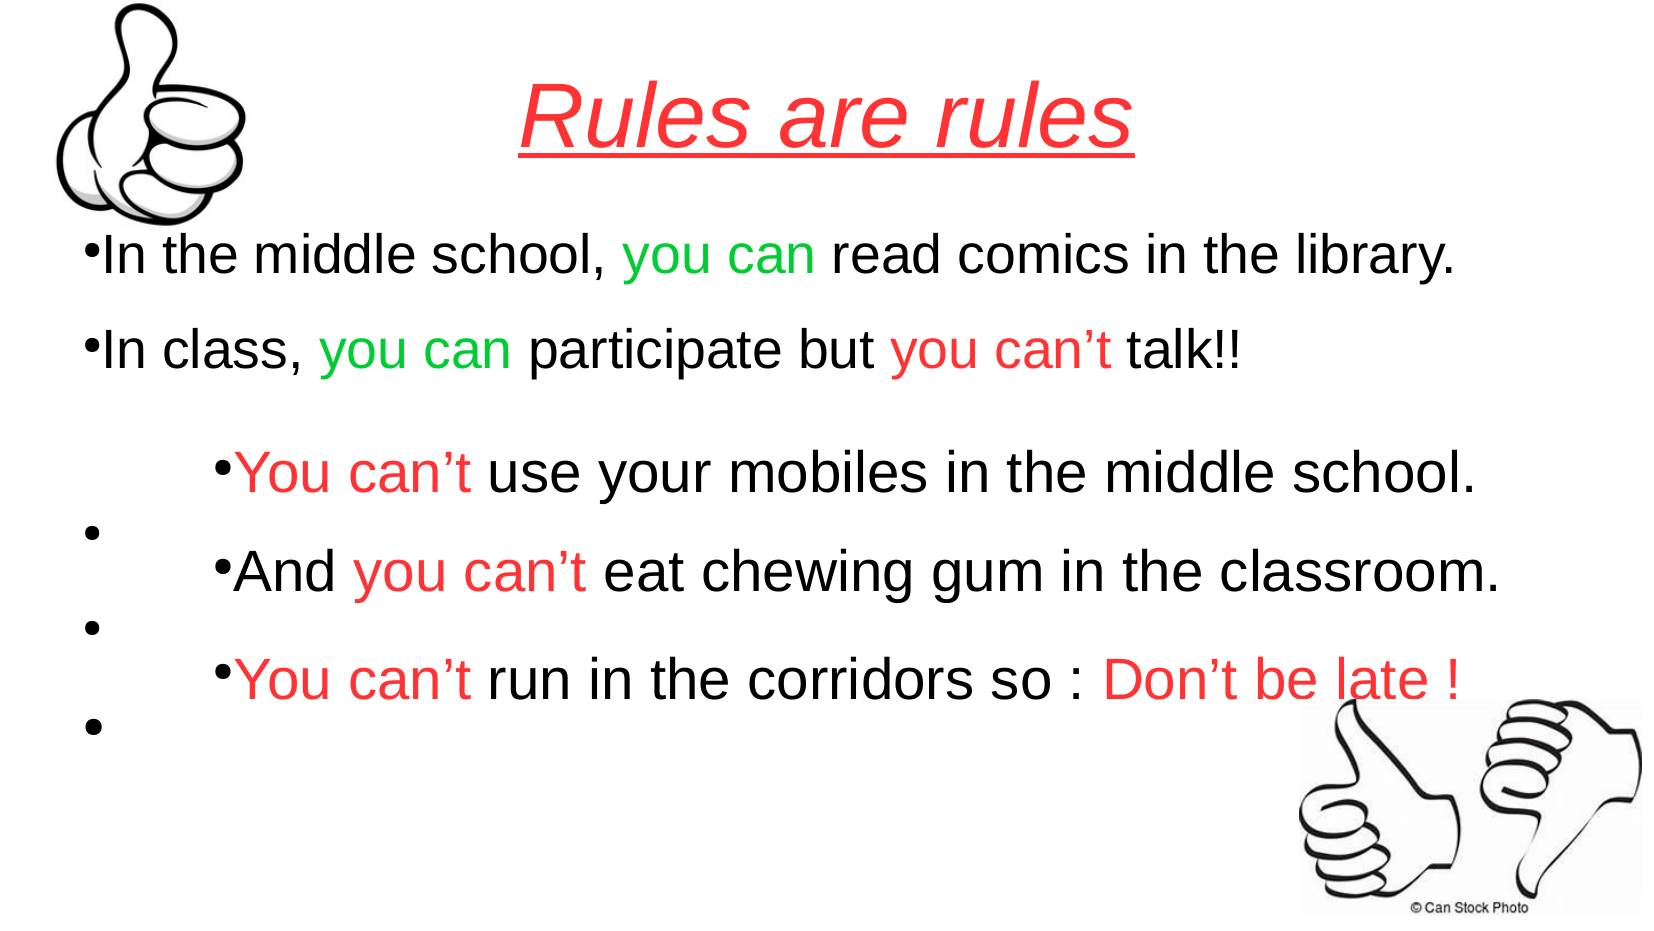

# Rules are rules
In the middle school, you can read comics in the library.
In class, you can participate but you can’t talk!!
You can’t use your mobiles in the middle school.
And you can’t eat chewing gum in the classroom.
You can’t run in the corridors so : Don’t be late !